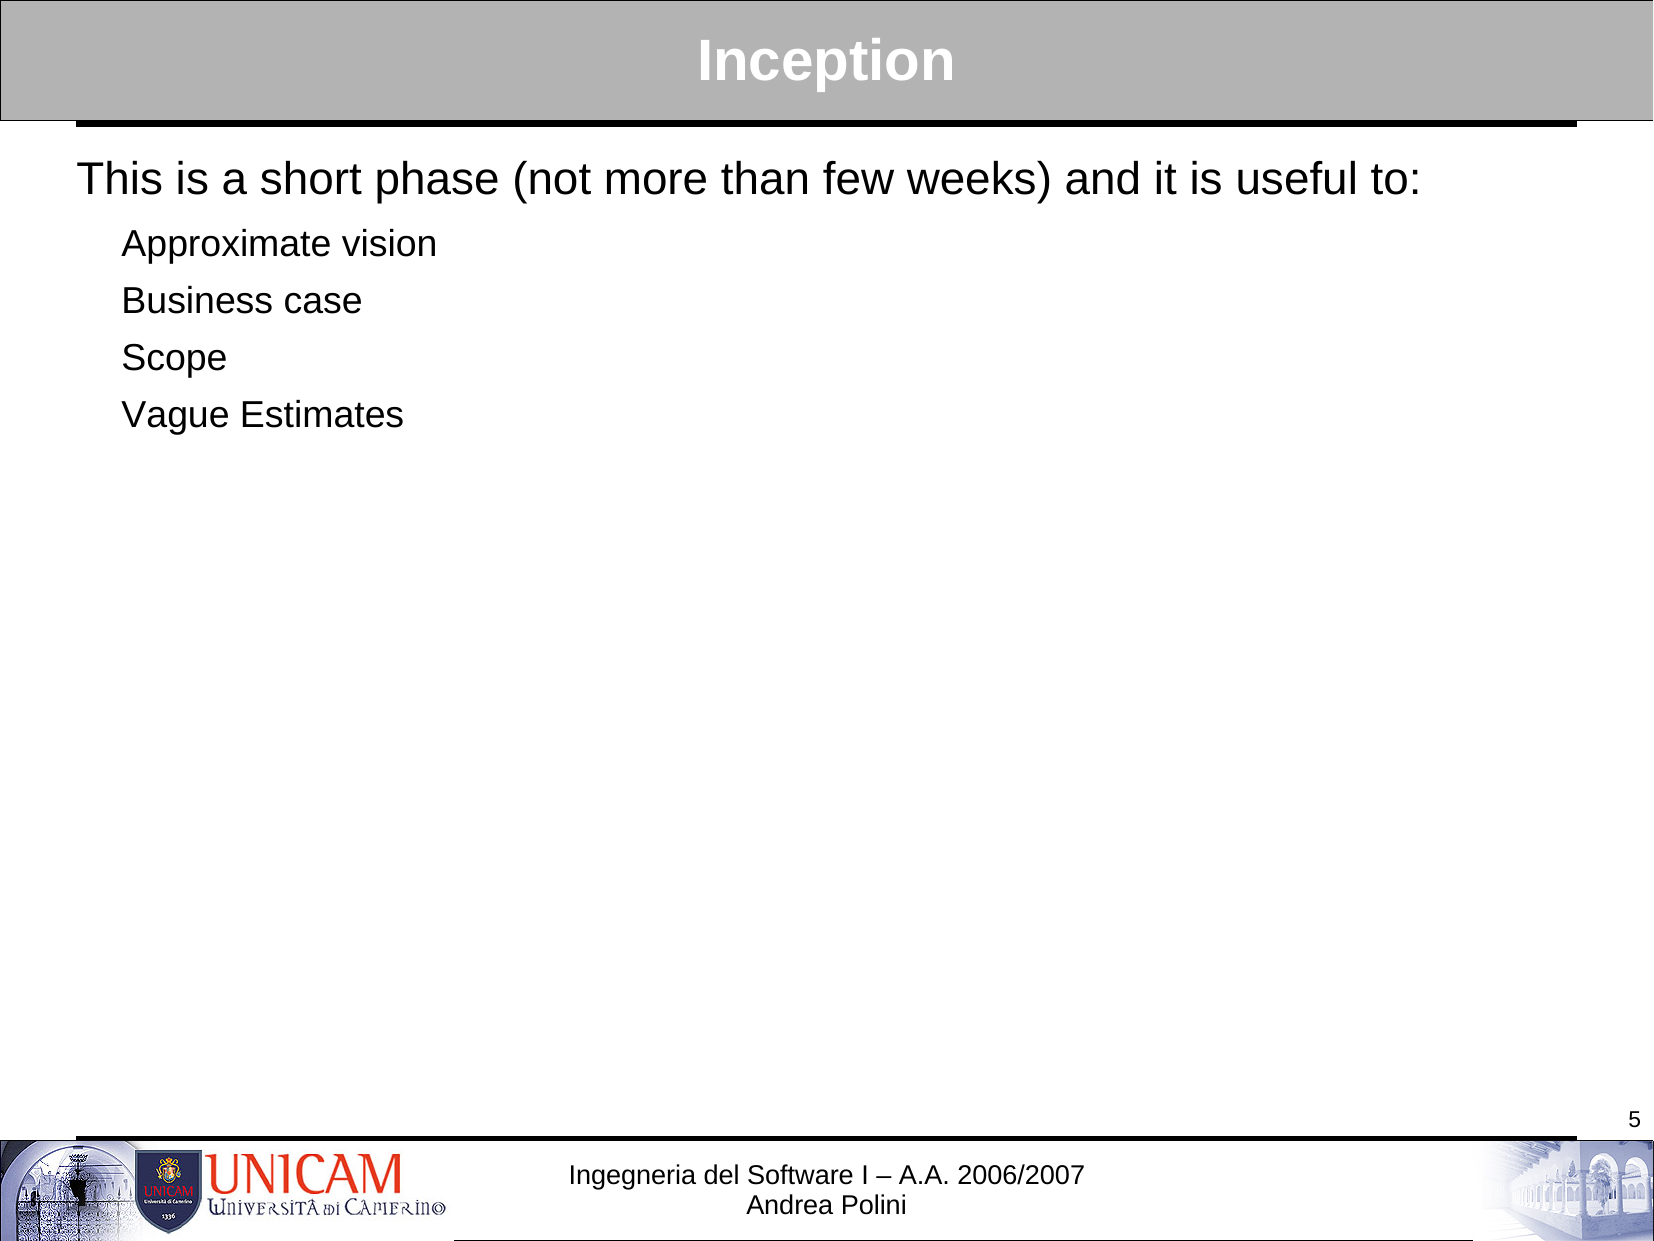

# Inception
This is a short phase (not more than few weeks) and it is useful to:
Approximate vision
Business case
Scope
Vague Estimates
5